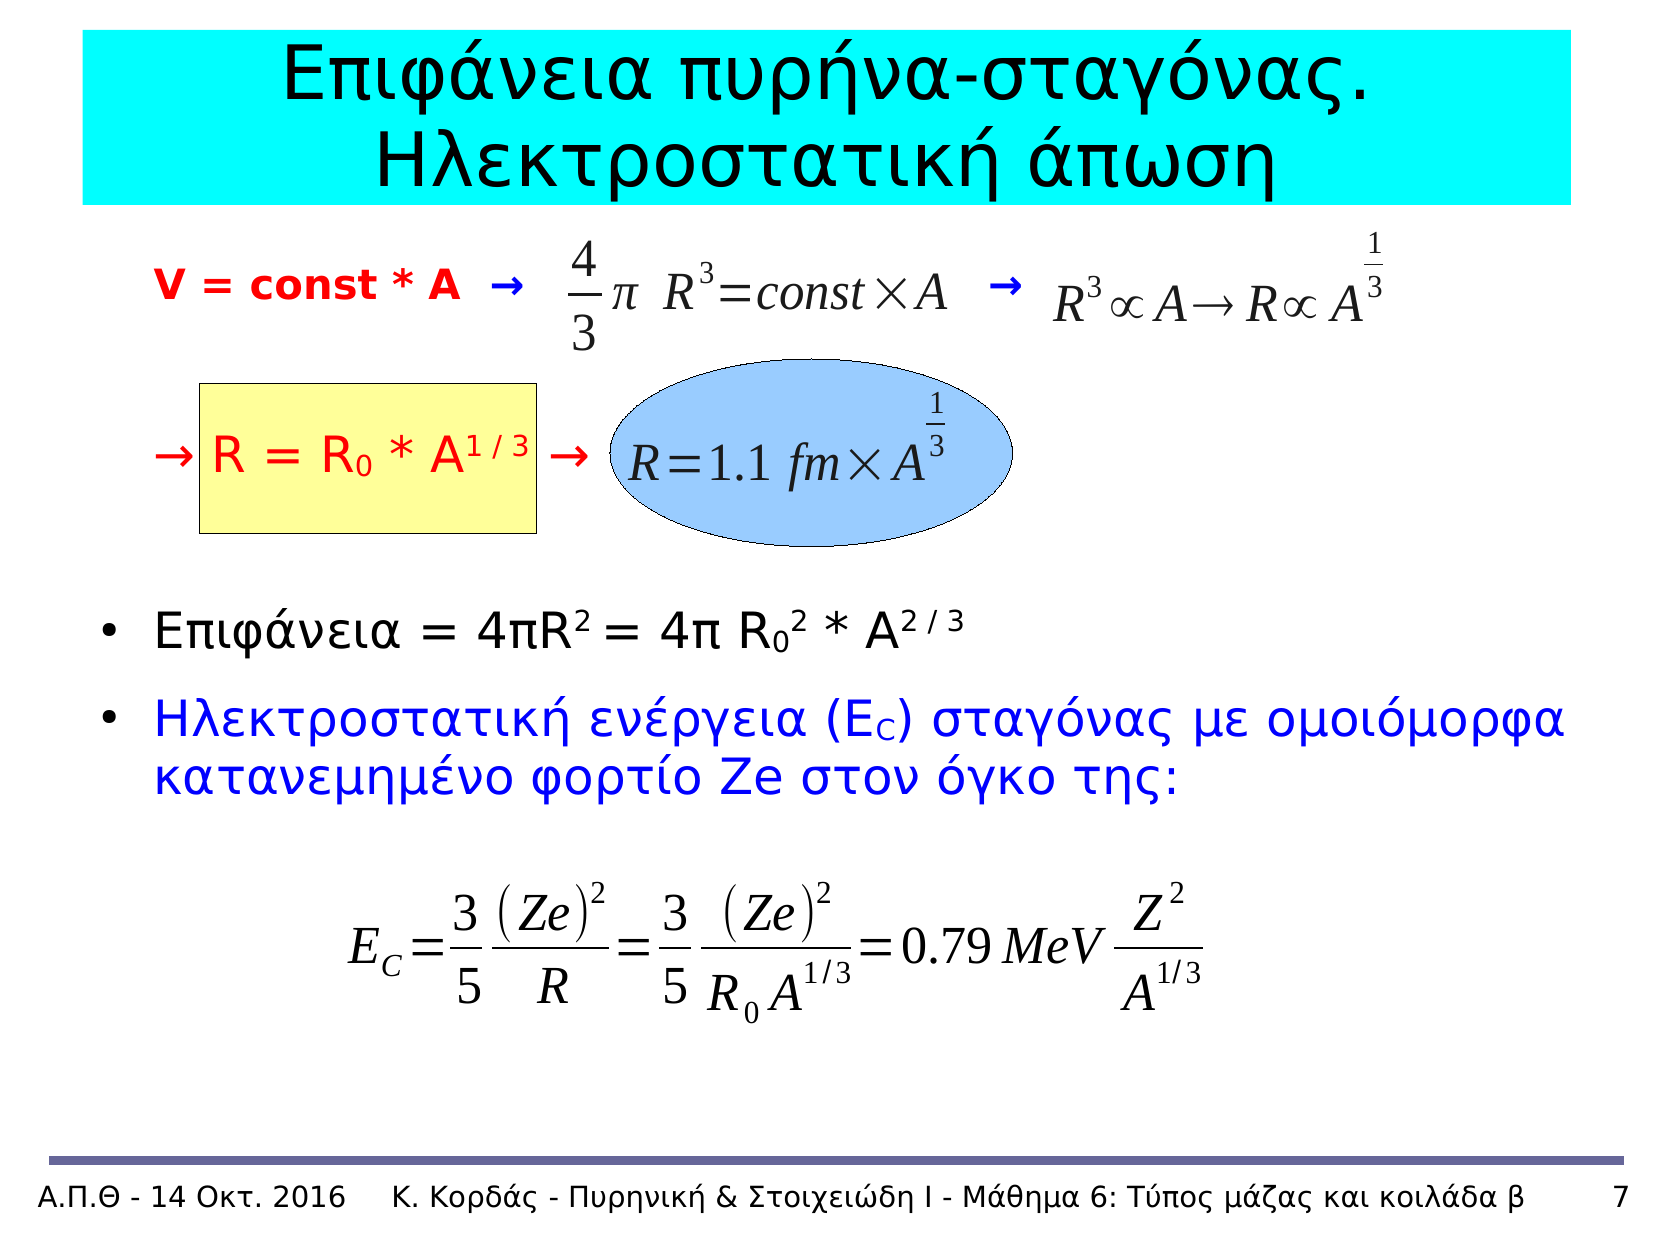

# Επιφάνεια πυρήνα-σταγόνας. Hλεκτροστατική άπωση
V = const * A → →
→ R = R0 * A1 / 3 →
Επιφάνεια = 4πR2 = 4π R02 * A2 / 3
Ηλεκτροστατική ενέργεια (EC) σταγόνας με ομοιόμορφα κατανεμημένο φορτίο Ζe στον όγκο της:
Α.Π.Θ - 14 Οκτ. 2016
Κ. Κορδάς - Πυρηνική & Στοιχειώδη Ι - Μάθημα 6: Τύπος μάζας και κοιλάδα β
7